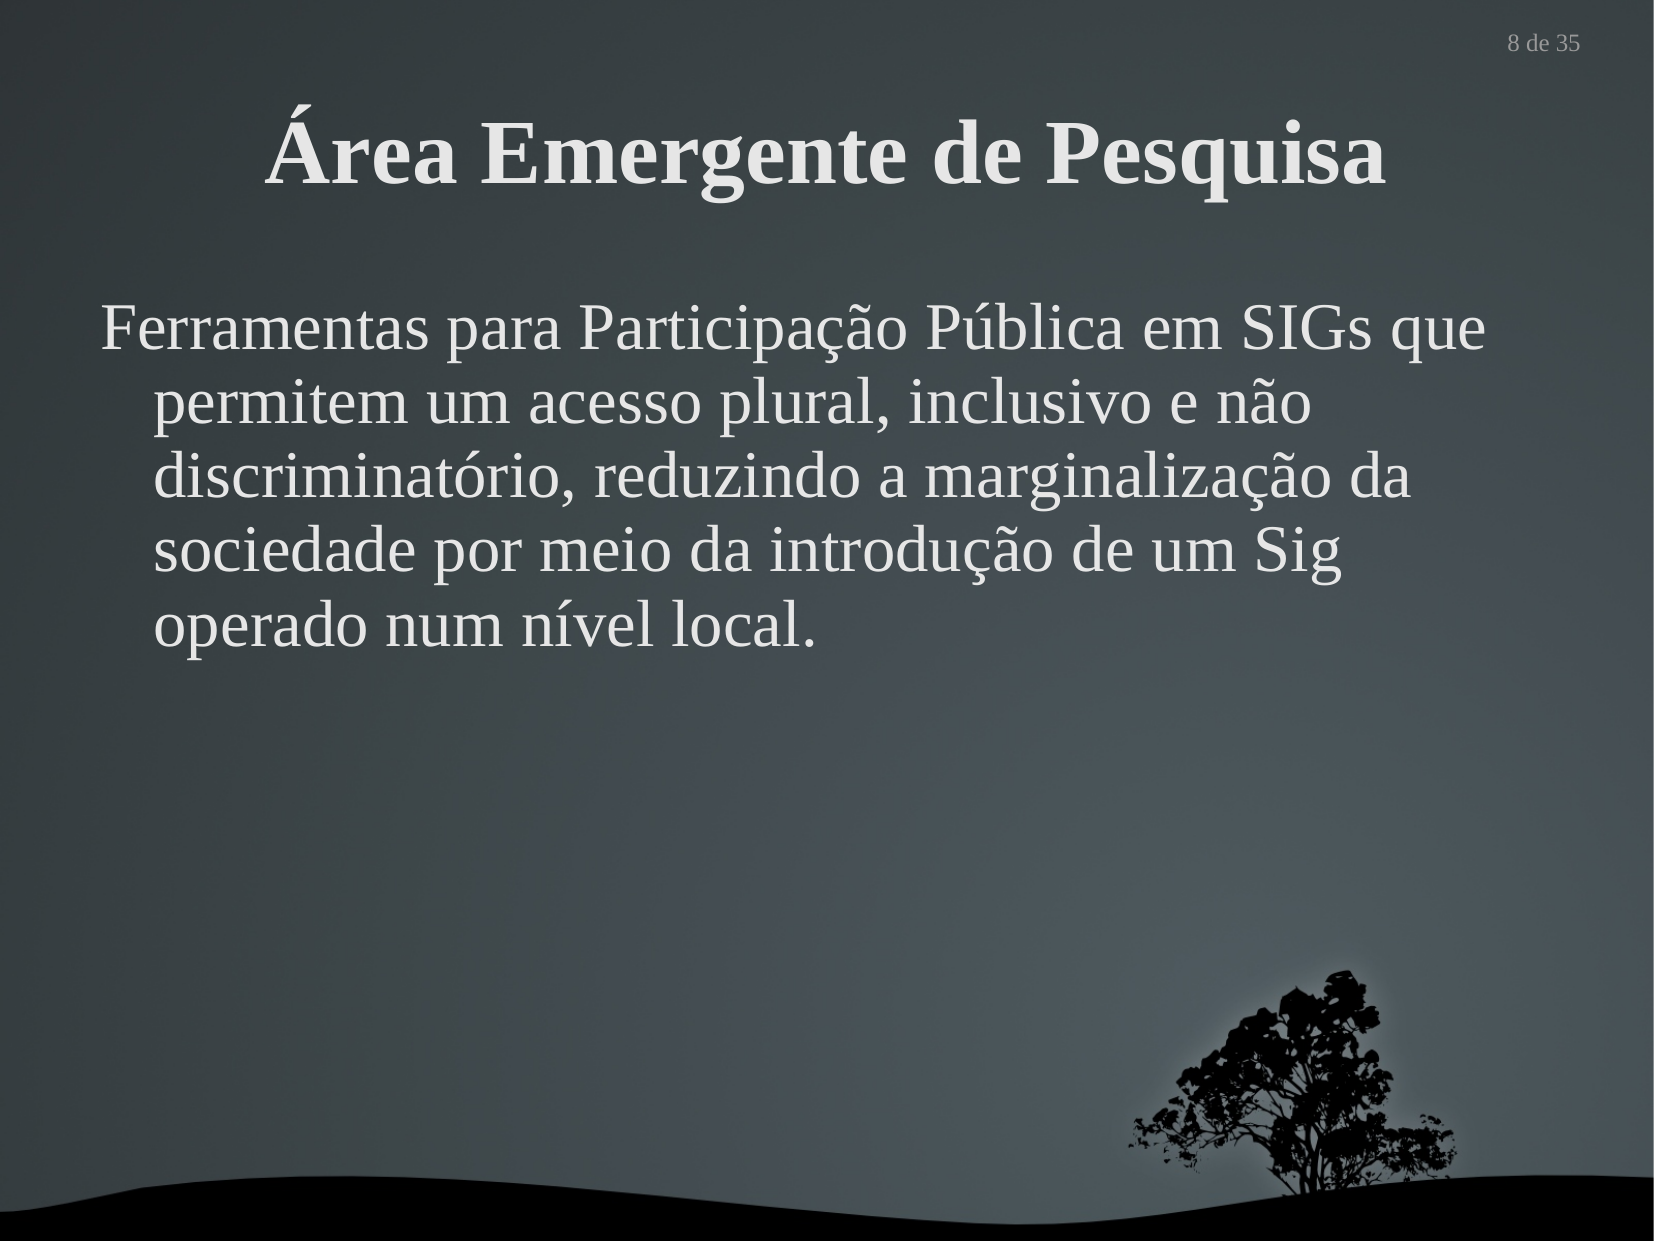

# Área Emergente de Pesquisa
Ferramentas para Participação Pública em SIGs que permitem um acesso plural, inclusivo e não discriminatório, reduzindo a marginalização da sociedade por meio da introdução de um Sig operado num nível local.